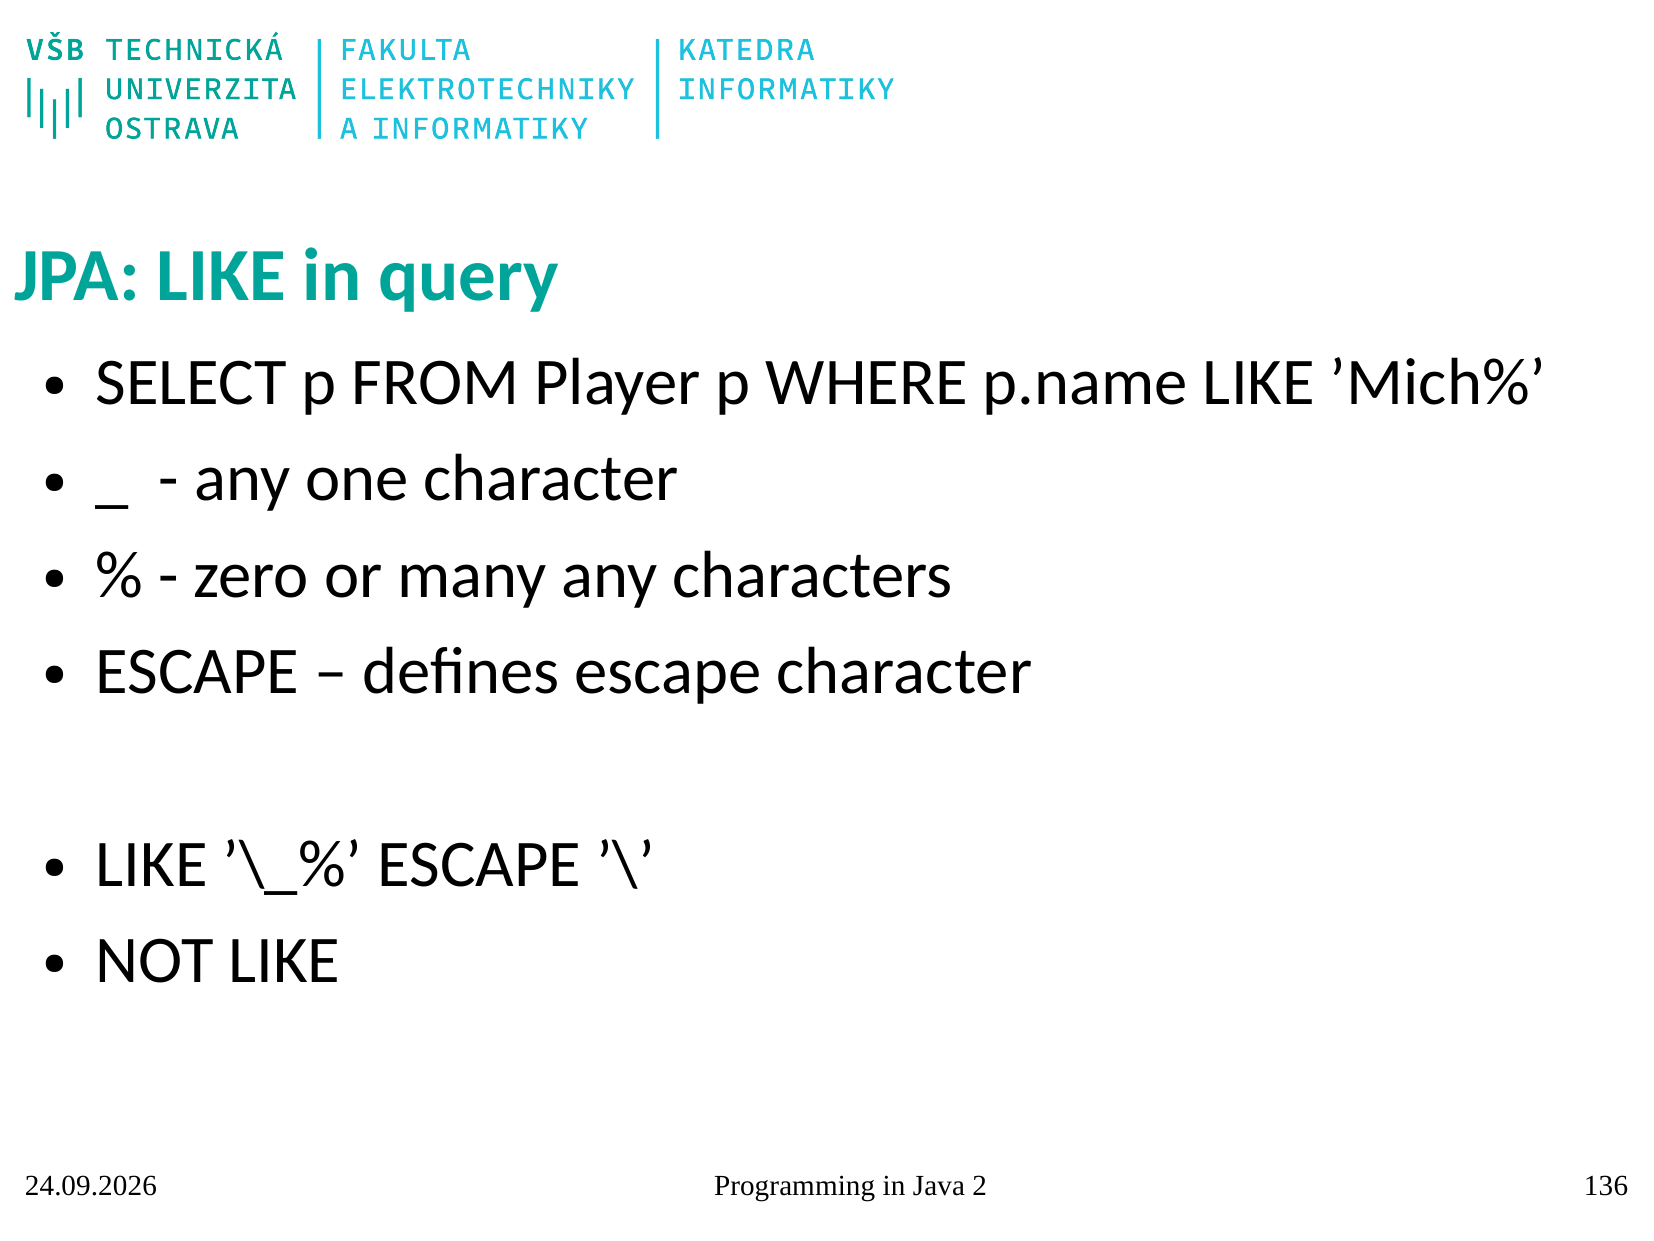

# JPA: LIKE in query
SELECT p FROM Player p WHERE p.name LIKE ’Mich%’
_ - any one character
% - zero or many any characters
ESCAPE – defines escape character
LIKE ’\_%’ ESCAPE ’\’
NOT LIKE
Programming in Java 2
136